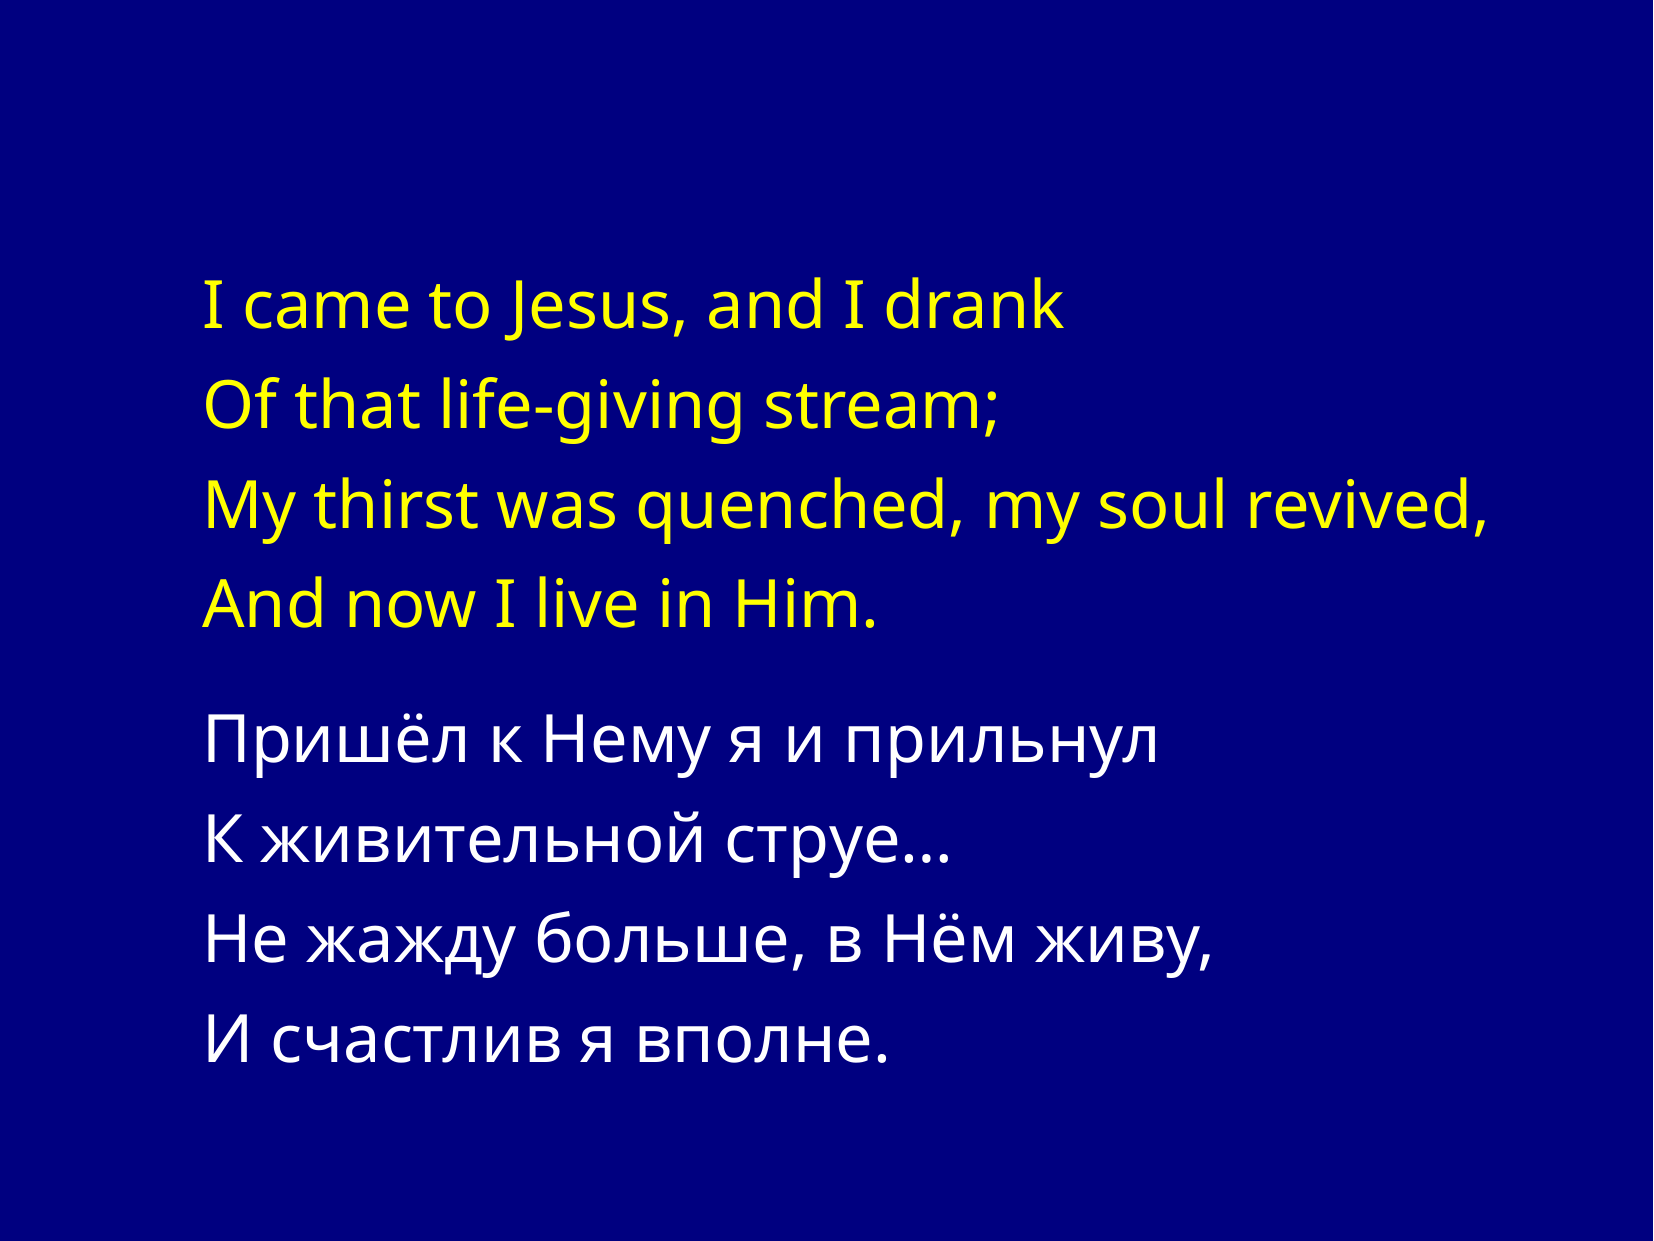

I came to Jesus, and I drank
	Of that life-giving stream;
	My thirst was quenched, my soul revived,
	And now I live in Him.
	Пришёл к Нему я и прильнул
	К живительной струе…
	Не жажду больше, в Нём живу,
	И счастлив я вполне.